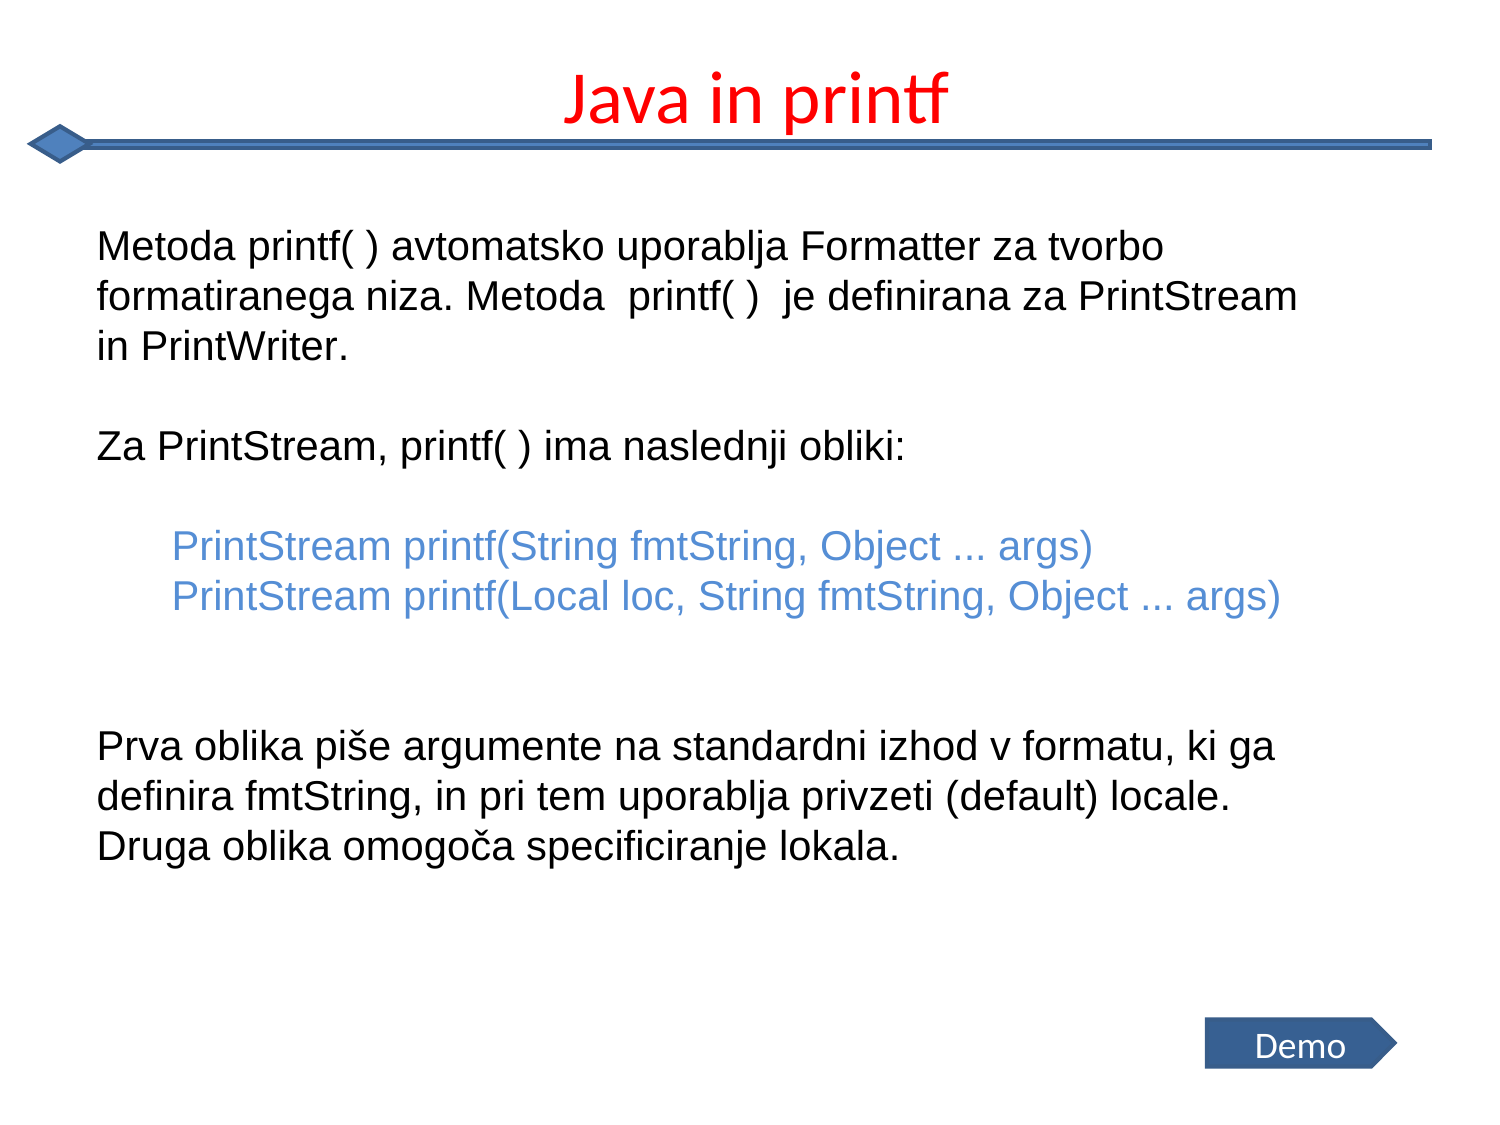

# Java in printf
Metoda printf( ) avtomatsko uporablja Formatter za tvorbo formatiranega niza. Metoda printf( ) je definirana za PrintStream in PrintWriter.
Za PrintStream, printf( ) ima naslednji obliki:
PrintStream printf(String fmtString, Object ... args)
PrintStream printf(Local loc, String fmtString, Object ... args)
Prva oblika piše argumente na standardni izhod v formatu, ki ga definira fmtString, in pri tem uporablja privzeti (default) locale.
Druga oblika omogoča specificiranje lokala.
Demo